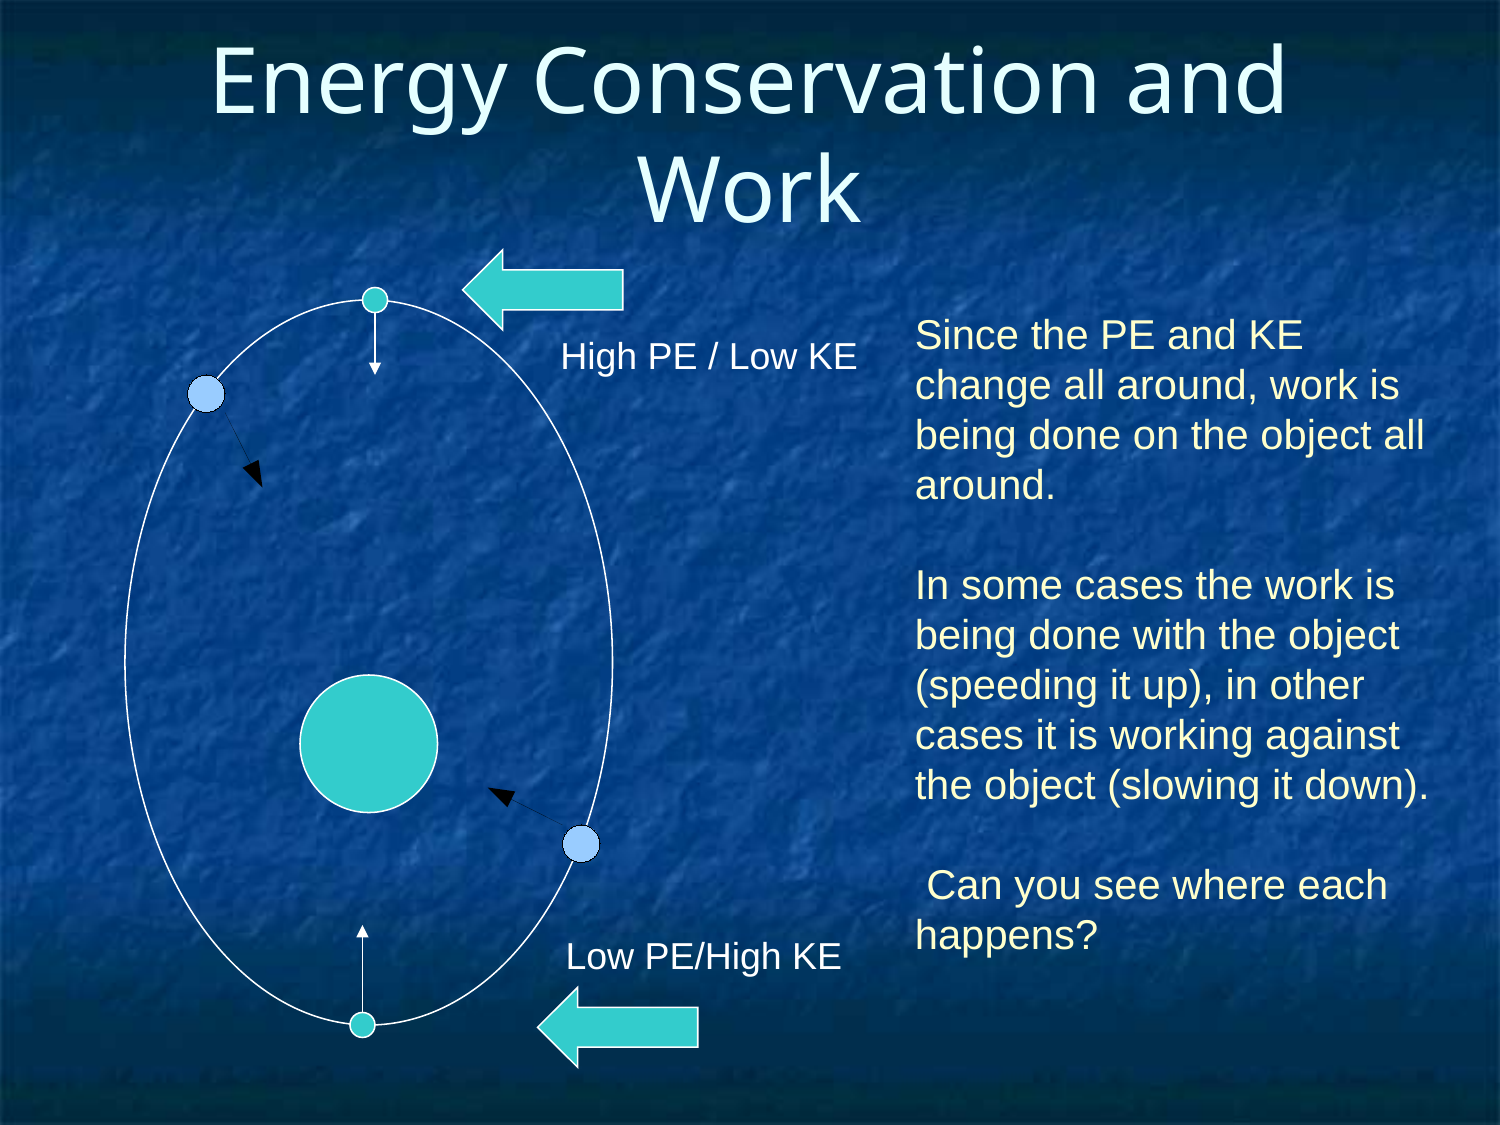

# Energy Conservation and Work
Since the PE and KE change all around, work is being done on the object all around.
In some cases the work is being done with the object (speeding it up), in other cases it is working against the object (slowing it down).
 Can you see where each happens?
High PE / Low KE
Low PE/High KE